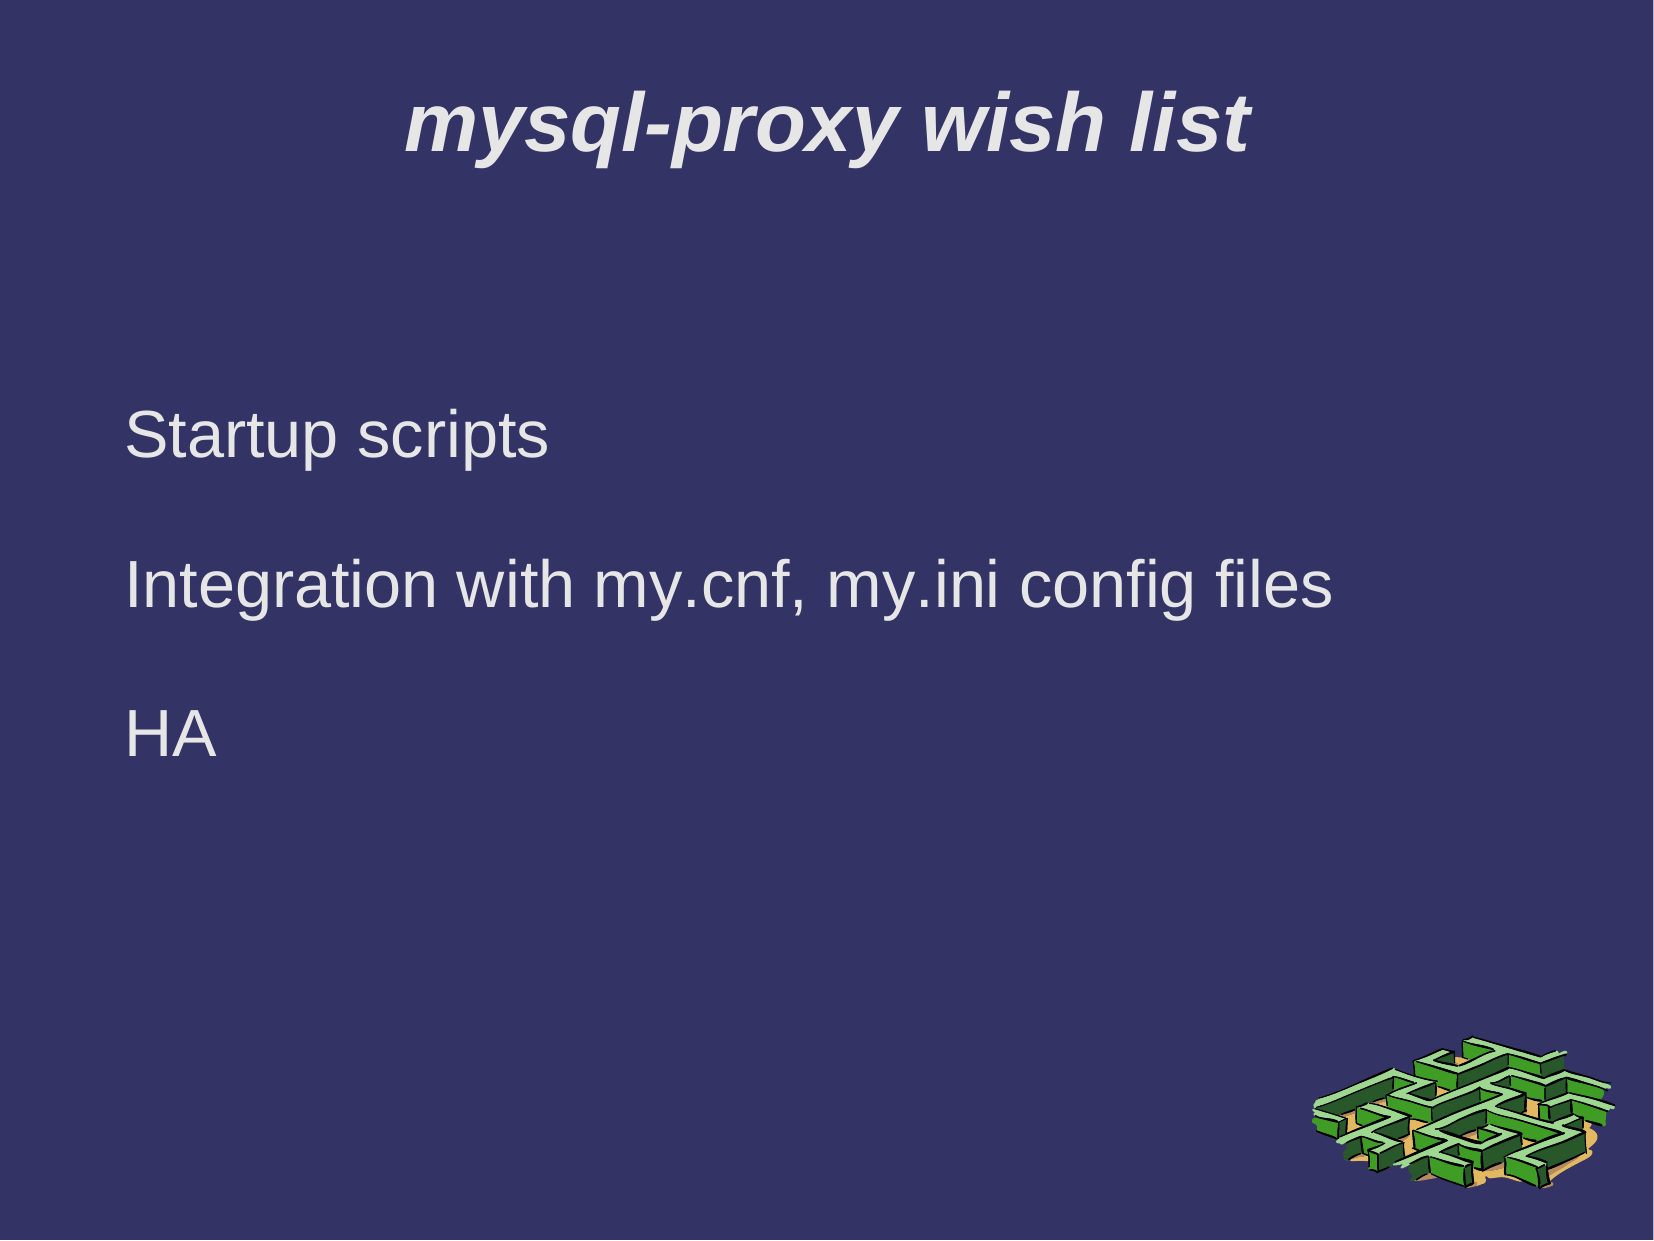

# mysql-proxy wish list
Startup scripts
Integration with my.cnf, my.ini config files
HA